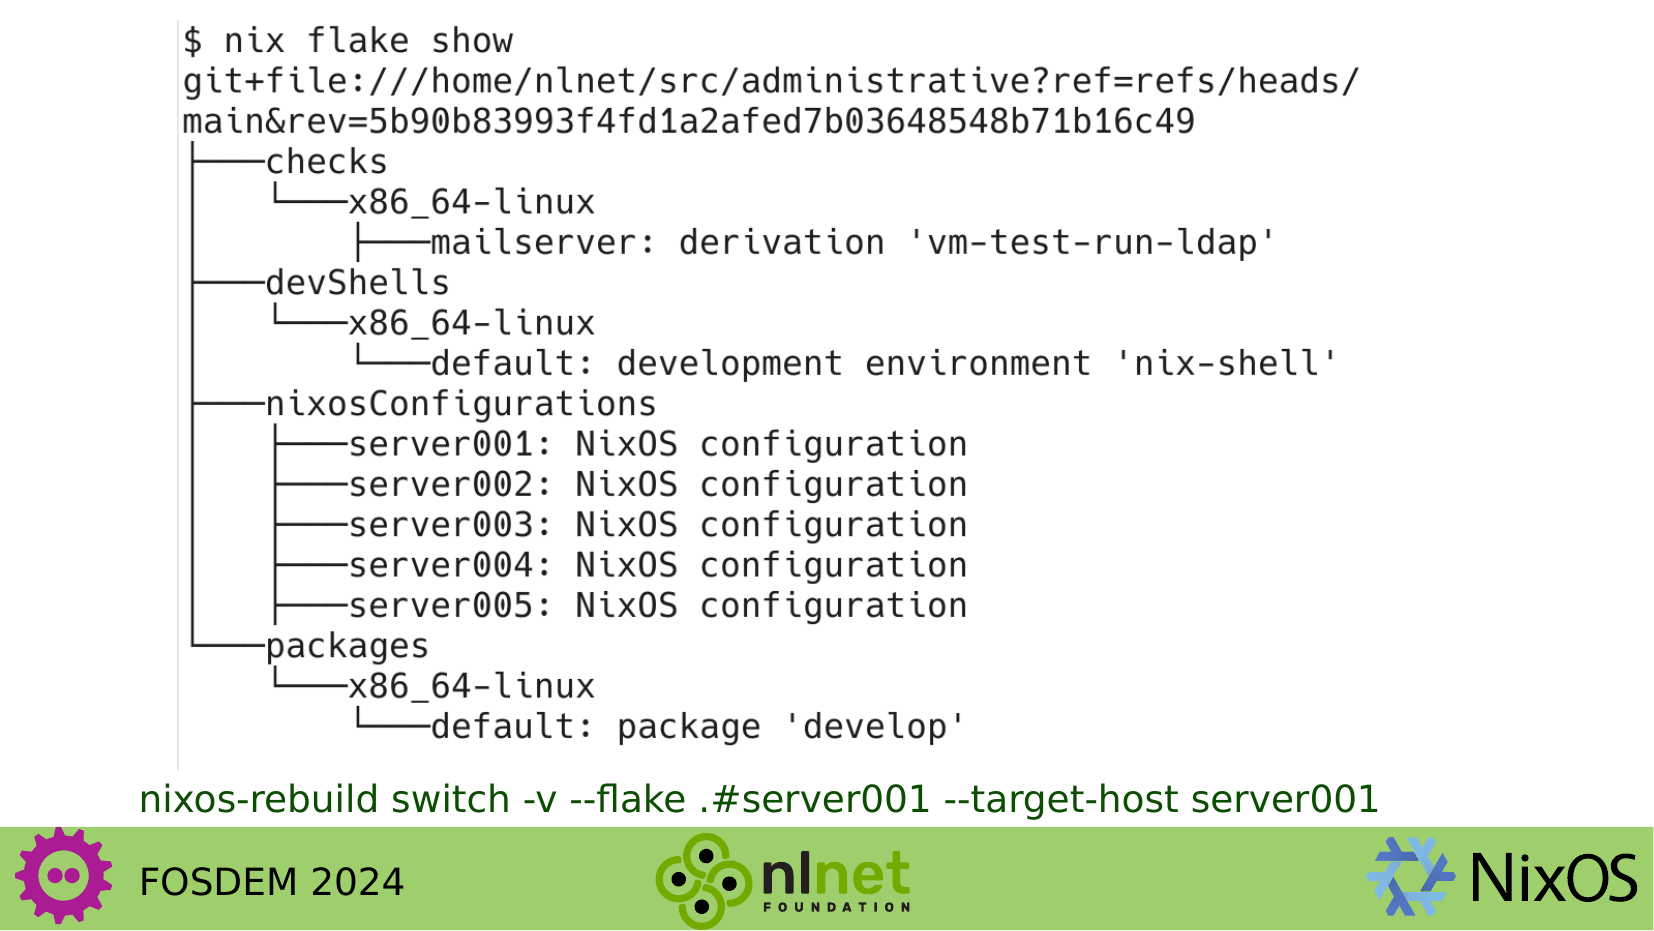

nixos-rebuild switch -v --flake .#server001 --target-host server001